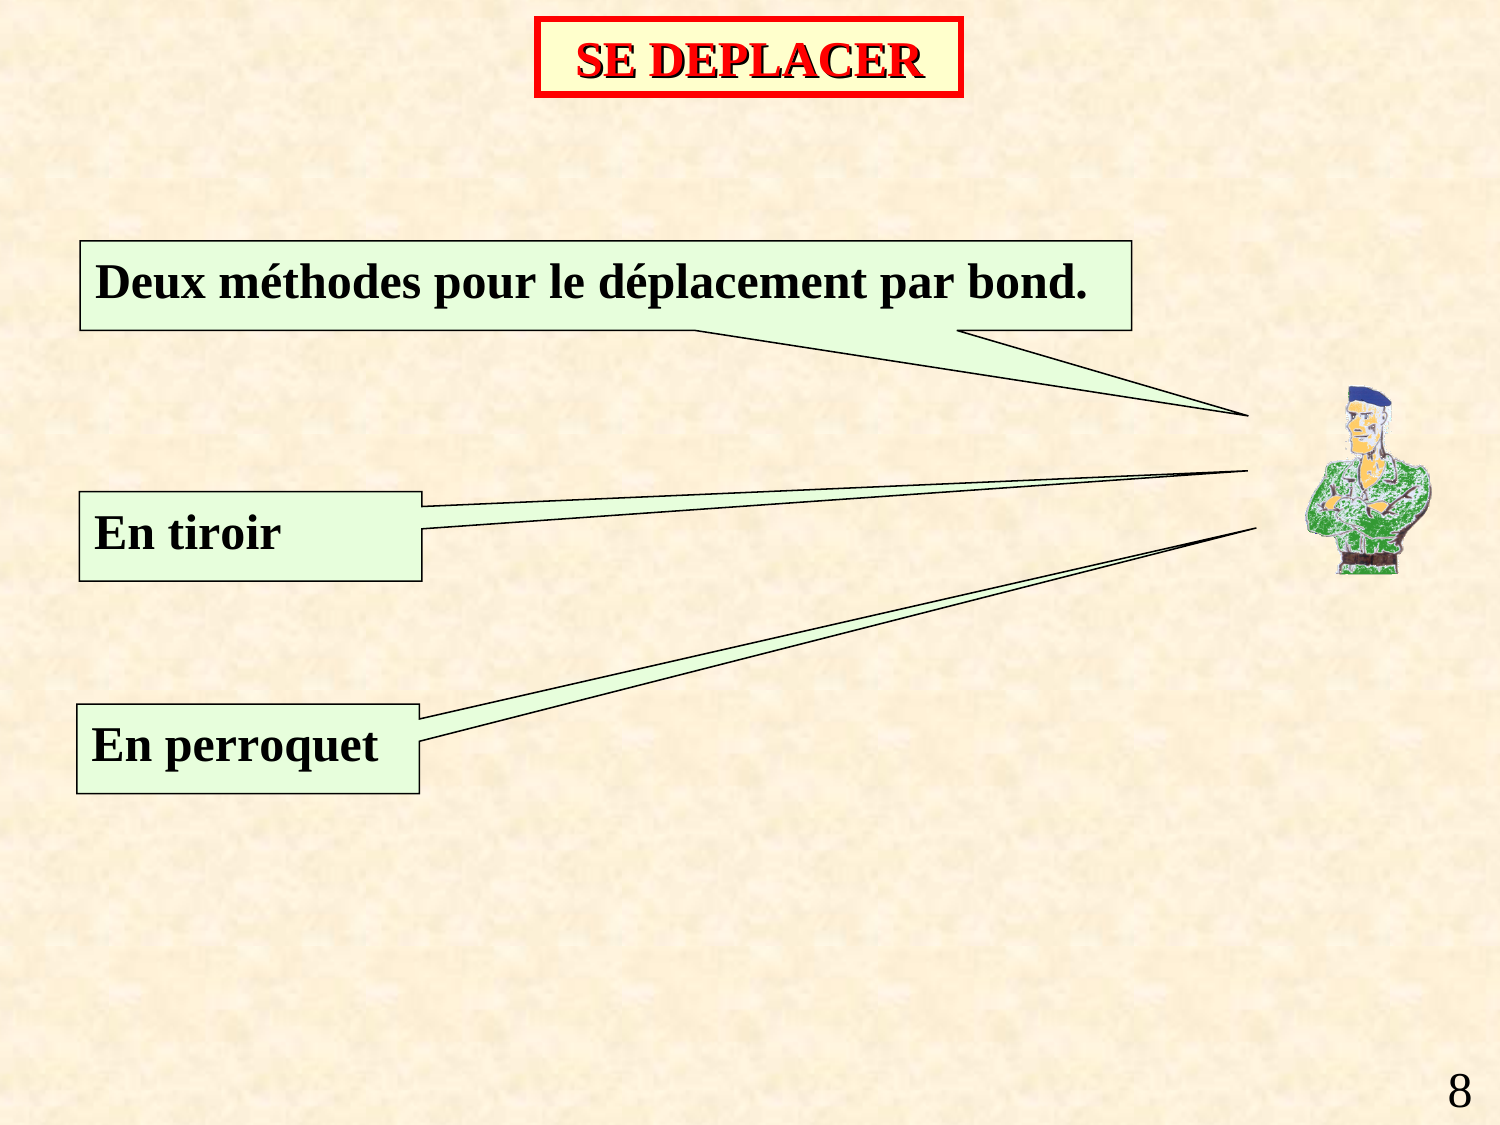

SE DEPLACER
Deux méthodes pour le déplacement par bond.
En tiroir
En perroquet
8